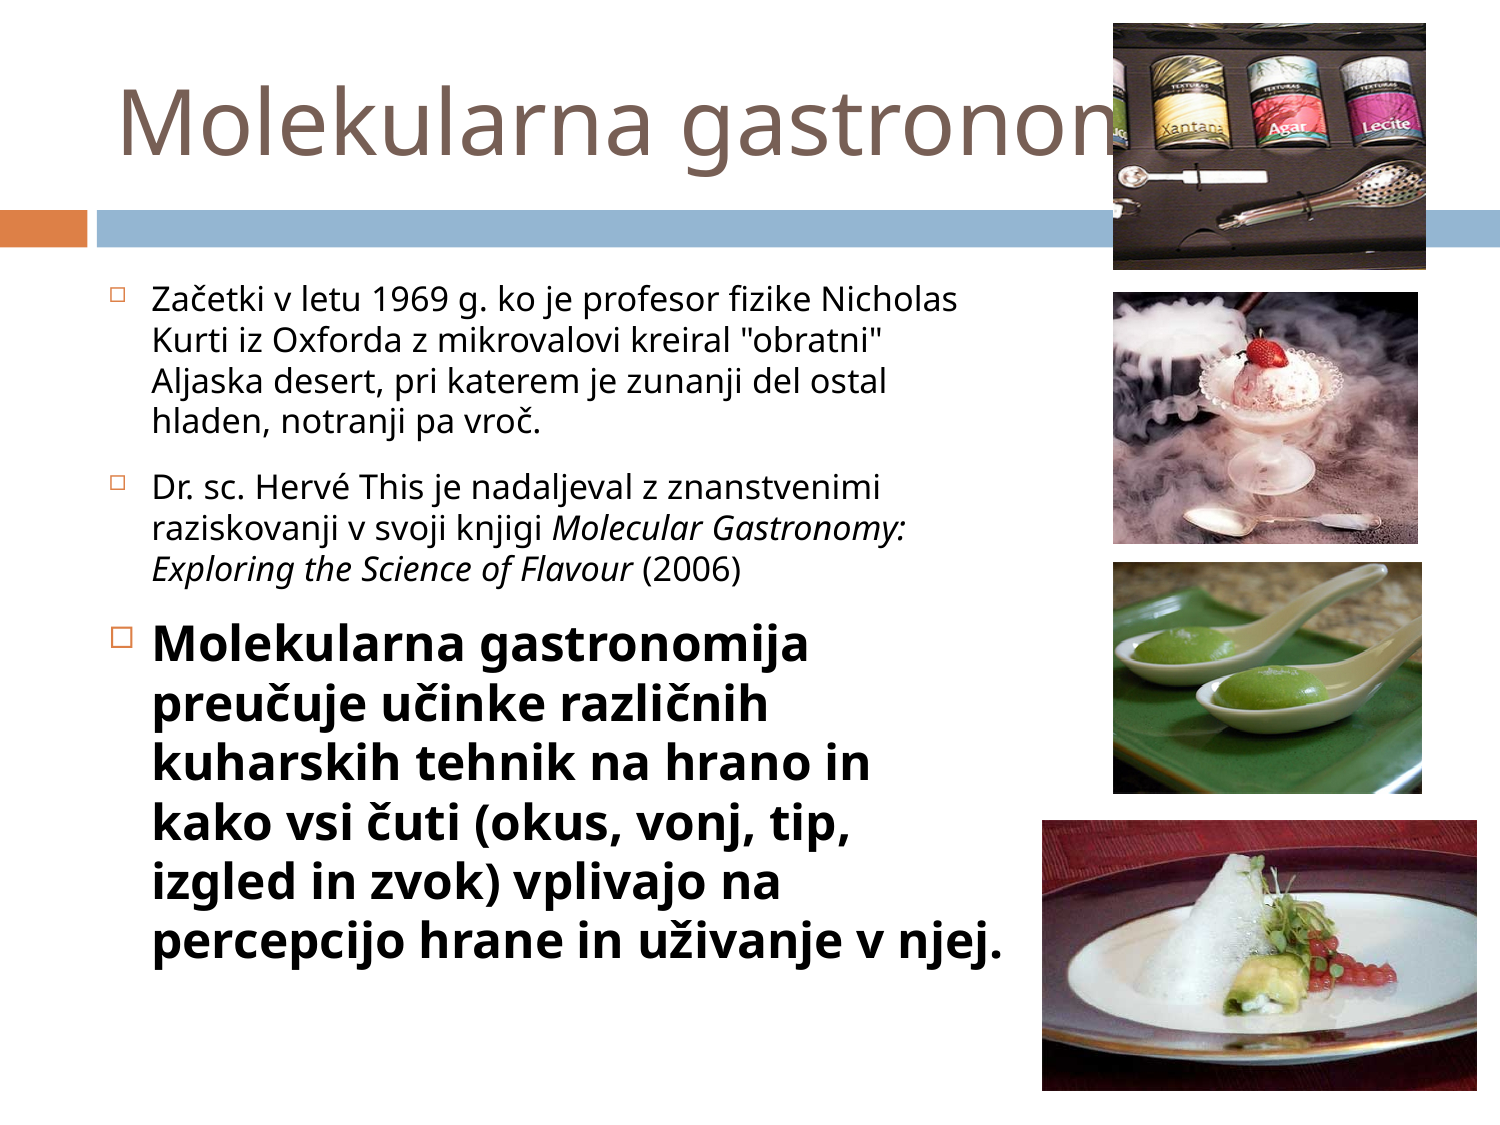

# Molekularna gastronomija
Začetki v letu 1969 g. ko je profesor fizike Nicholas Kurti iz Oxforda z mikrovalovi kreiral "obratni" Aljaska desert, pri katerem je zunanji del ostal hladen, notranji pa vroč.
Dr. sc. Hervé This je nadaljeval z znanstvenimi raziskovanji v svoji knjigi Molecular Gastronomy: Exploring the Science of Flavour (2006)
Molekularna gastronomija preučuje učinke različnih kuharskih tehnik na hrano in kako vsi čuti (okus, vonj, tip, izgled in zvok) vplivajo na percepcijo hrane in uživanje v njej.